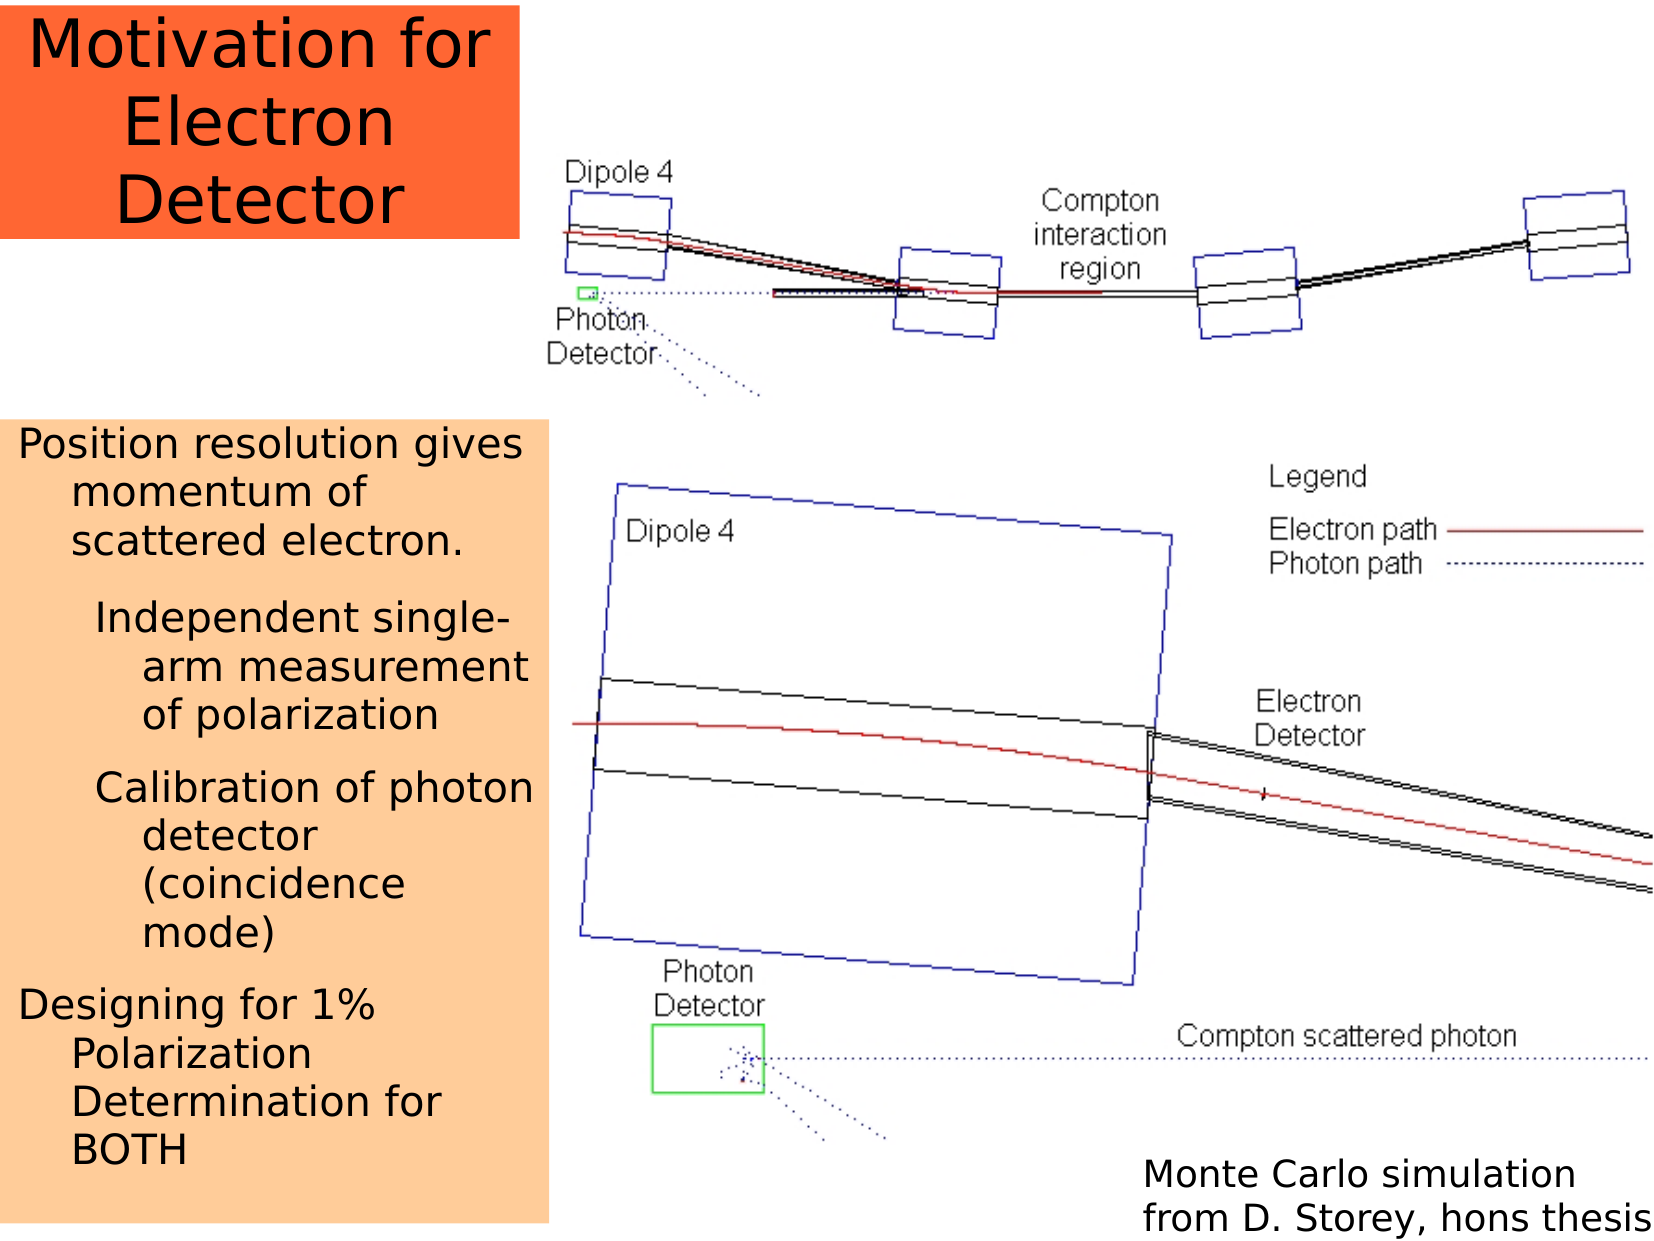

Motivation for Electron Detector
# Position resolution gives momentum of scattered electron.
Independent single-arm measurement of polarization
Calibration of photon detector (coincidence mode)
Designing for 1% Polarization Determination for BOTH
Monte Carlo simulation
from D. Storey, hons thesis